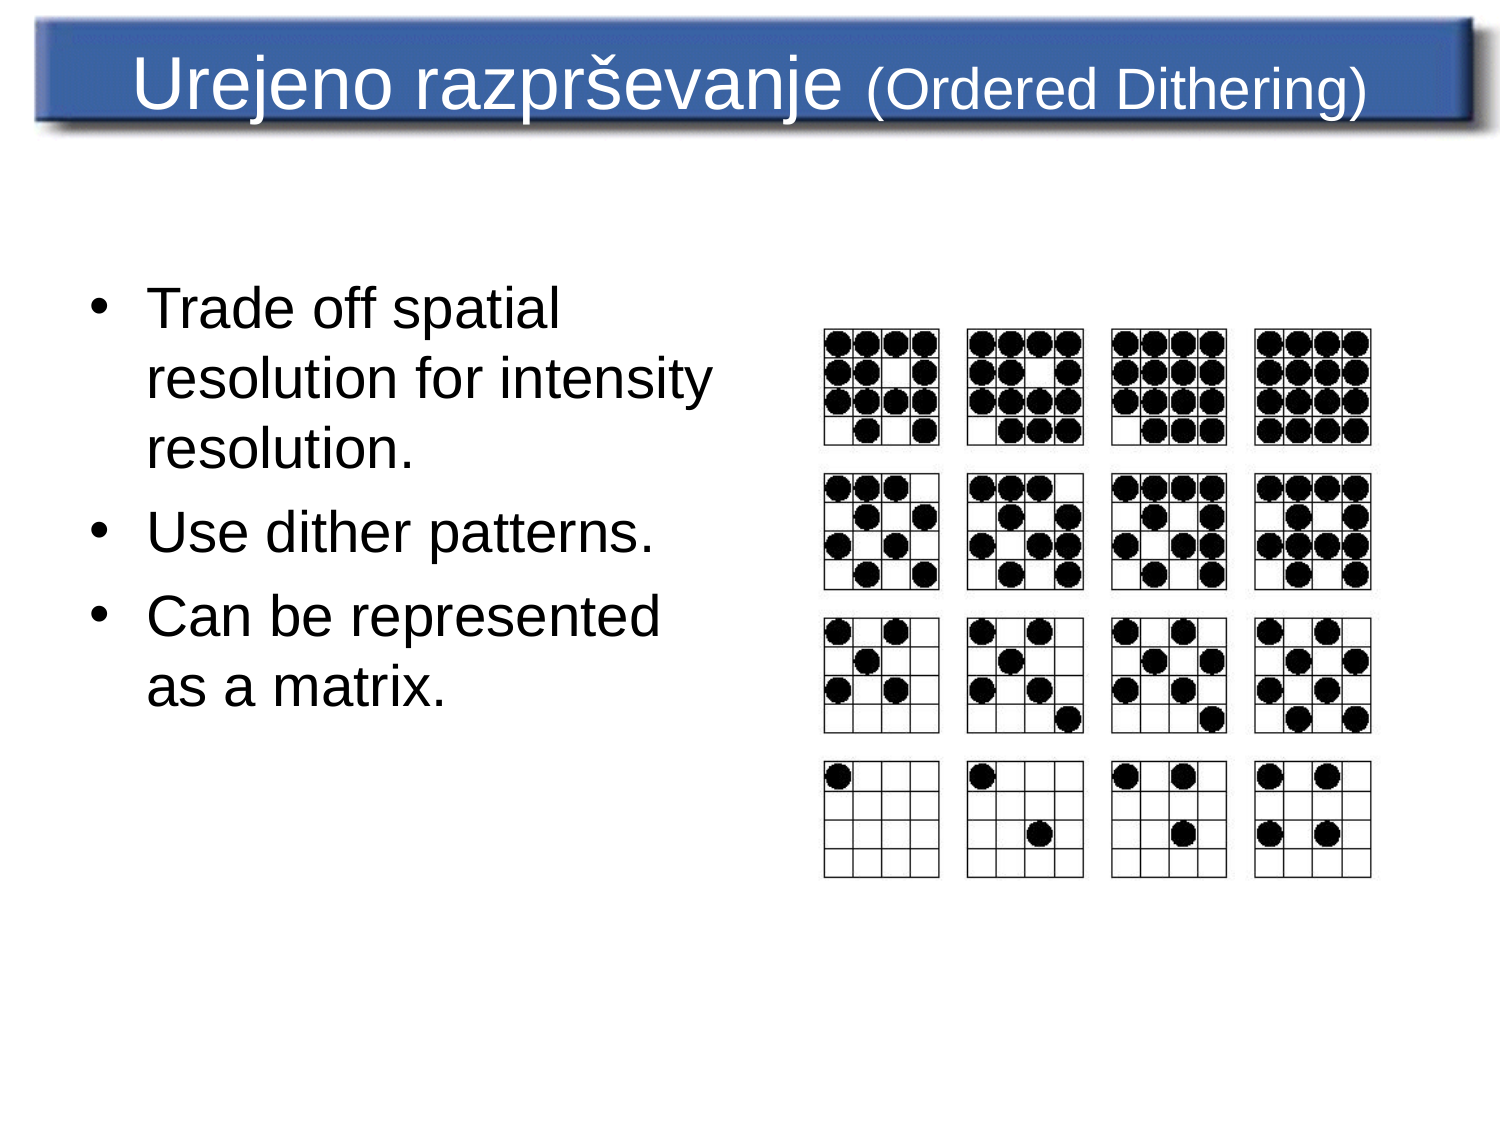

# Urejeno razprševanje (Ordered Dithering)
Trade off spatial resolution for intensity resolution.
Use dither patterns.
Can be represented as a matrix.